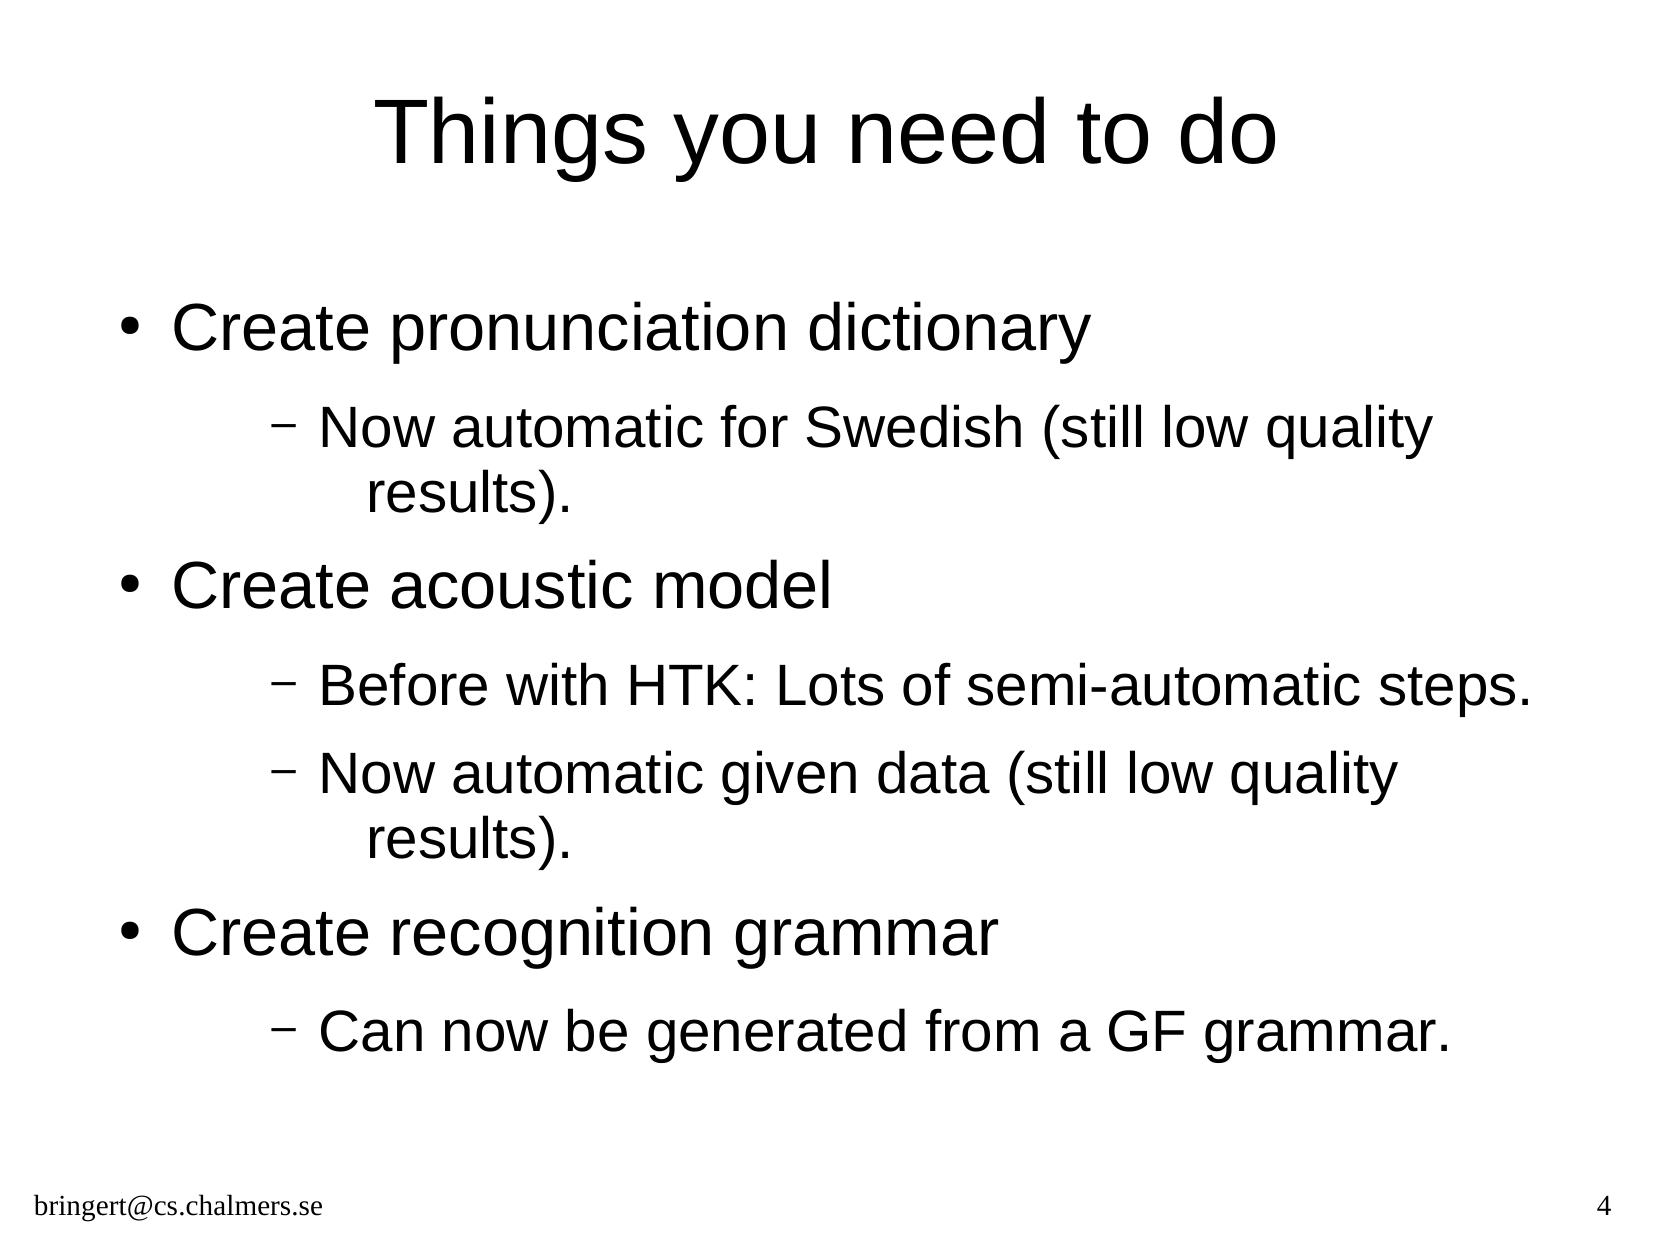

# Things you need to do
Create pronunciation dictionary
Now automatic for Swedish (still low quality results).
Create acoustic model
Before with HTK: Lots of semi-automatic steps.
Now automatic given data (still low quality results).
Create recognition grammar
Can now be generated from a GF grammar.
bringert@cs.chalmers.se
4